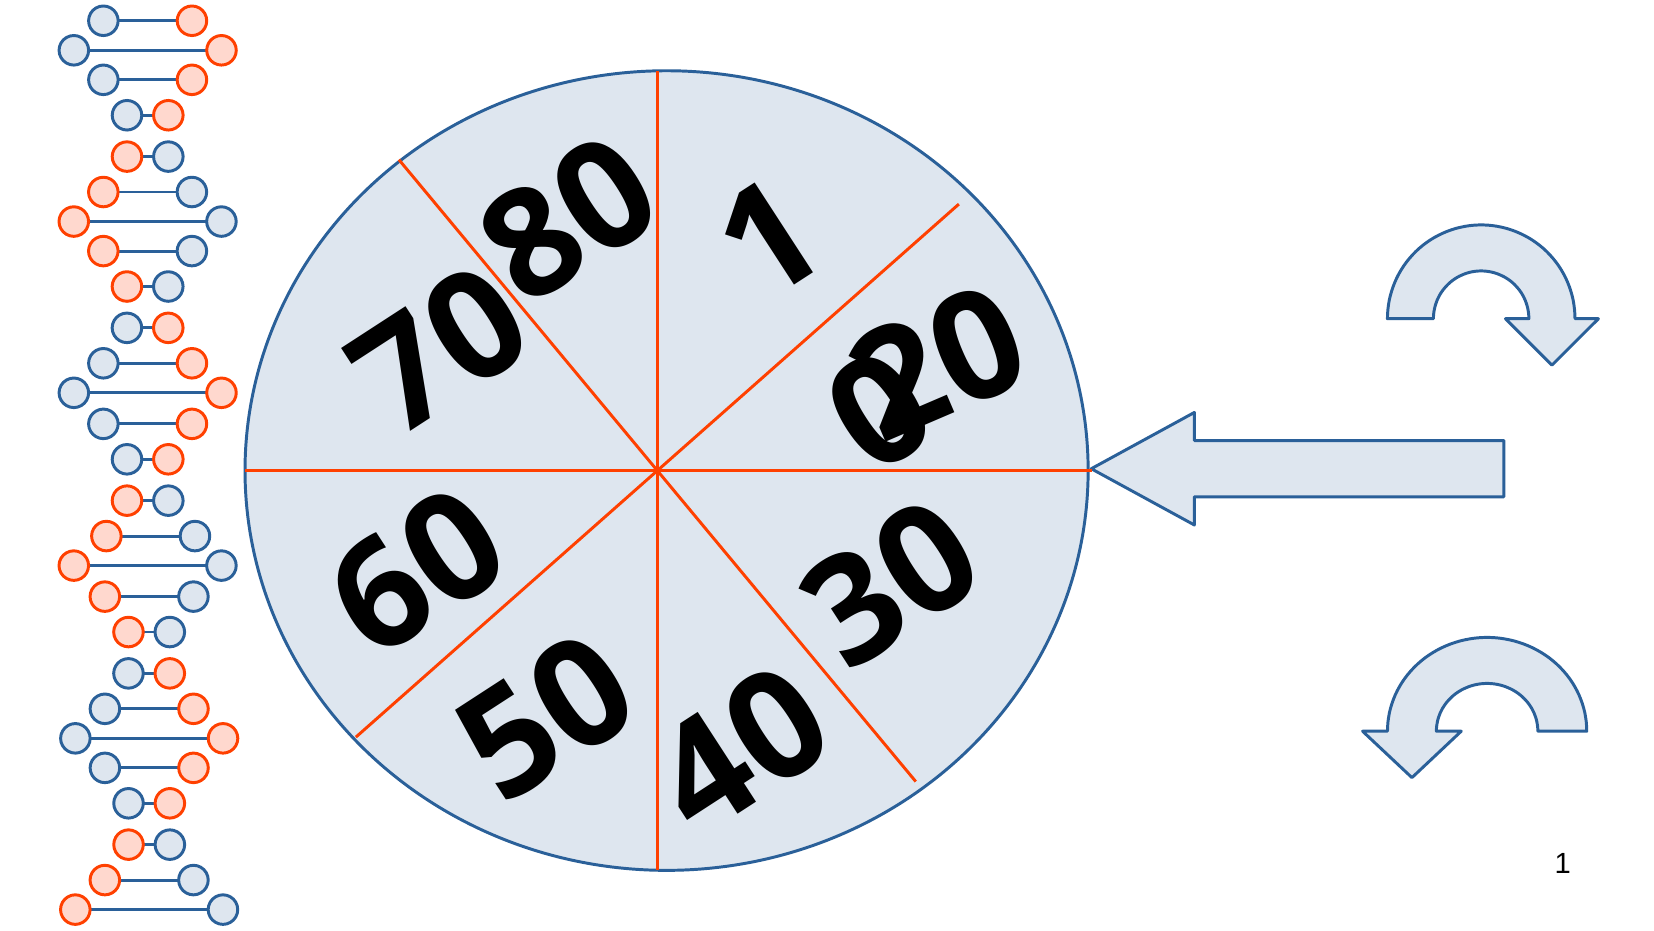

10
80
70
20
60
30
50
40
1